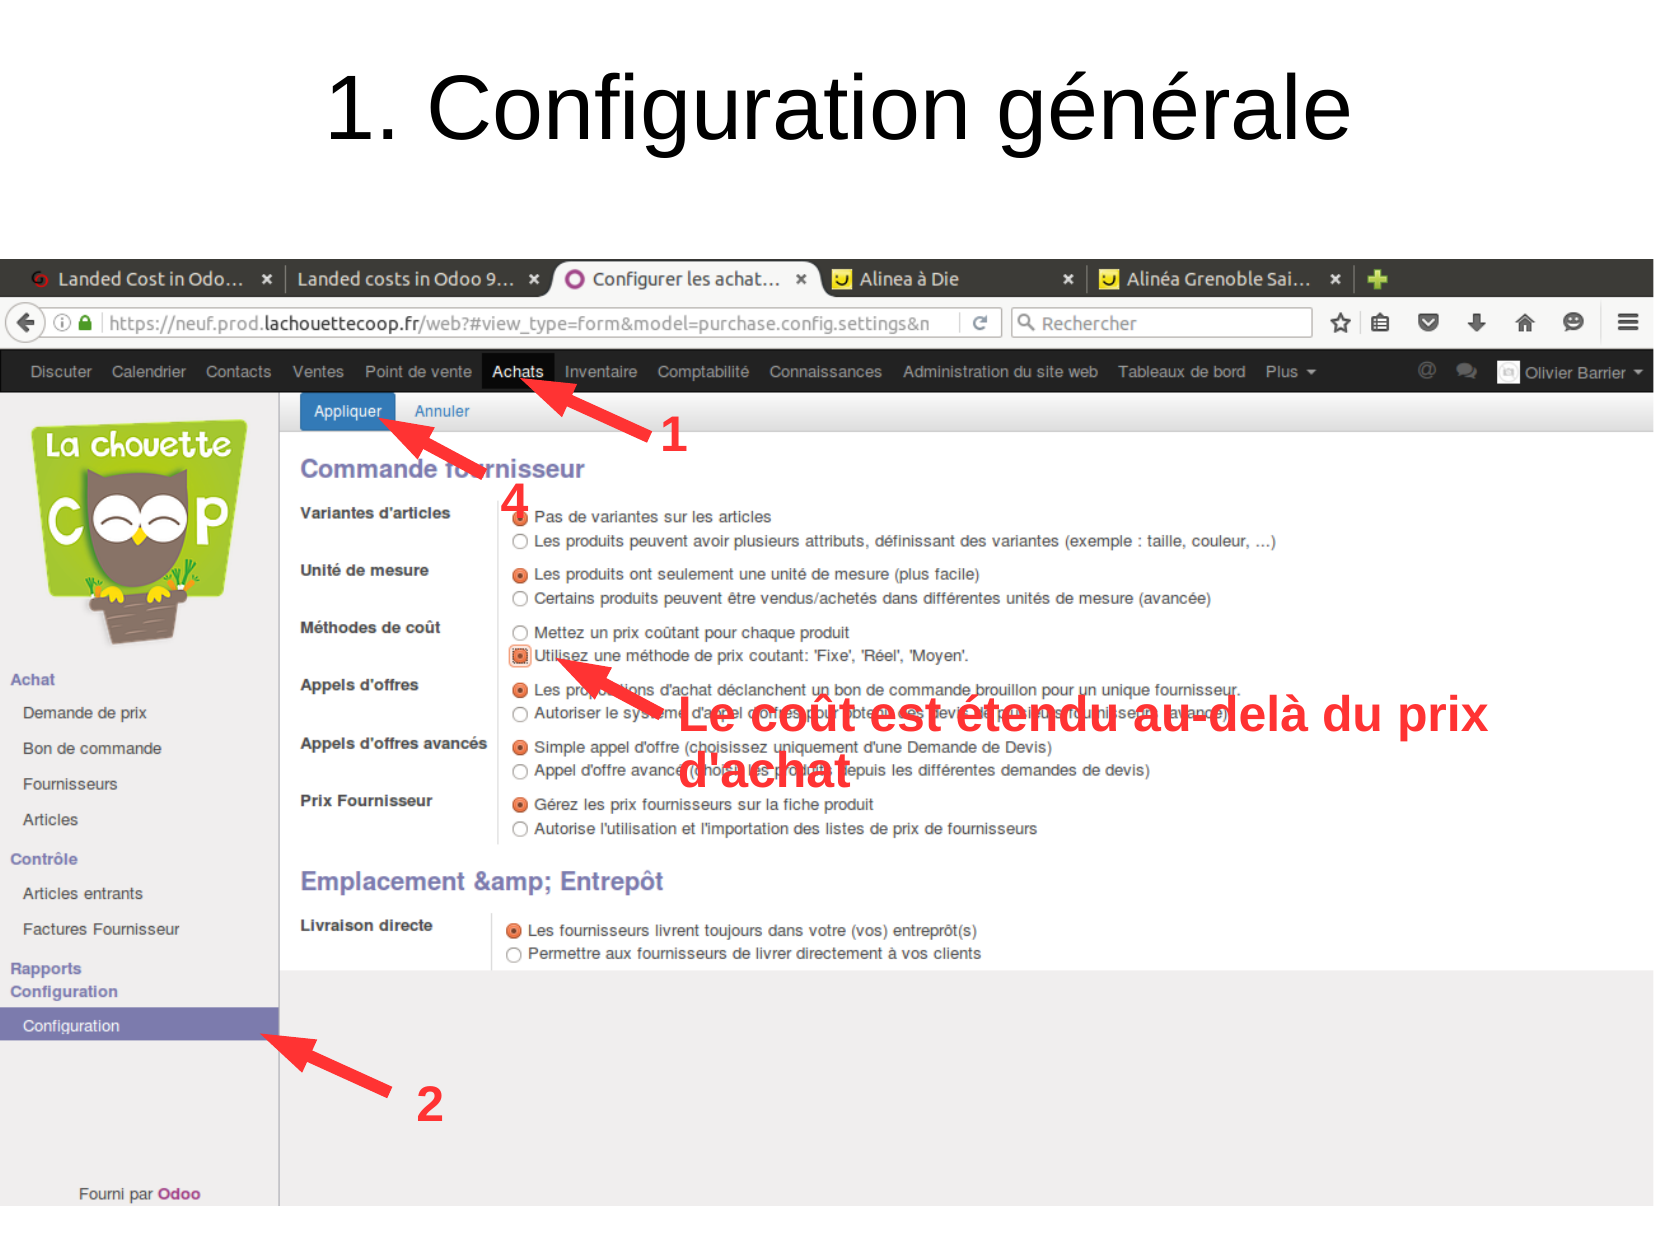

# 1. Configuration générale
1
4
Le coût est étendu au-delà du prix d'achat
2